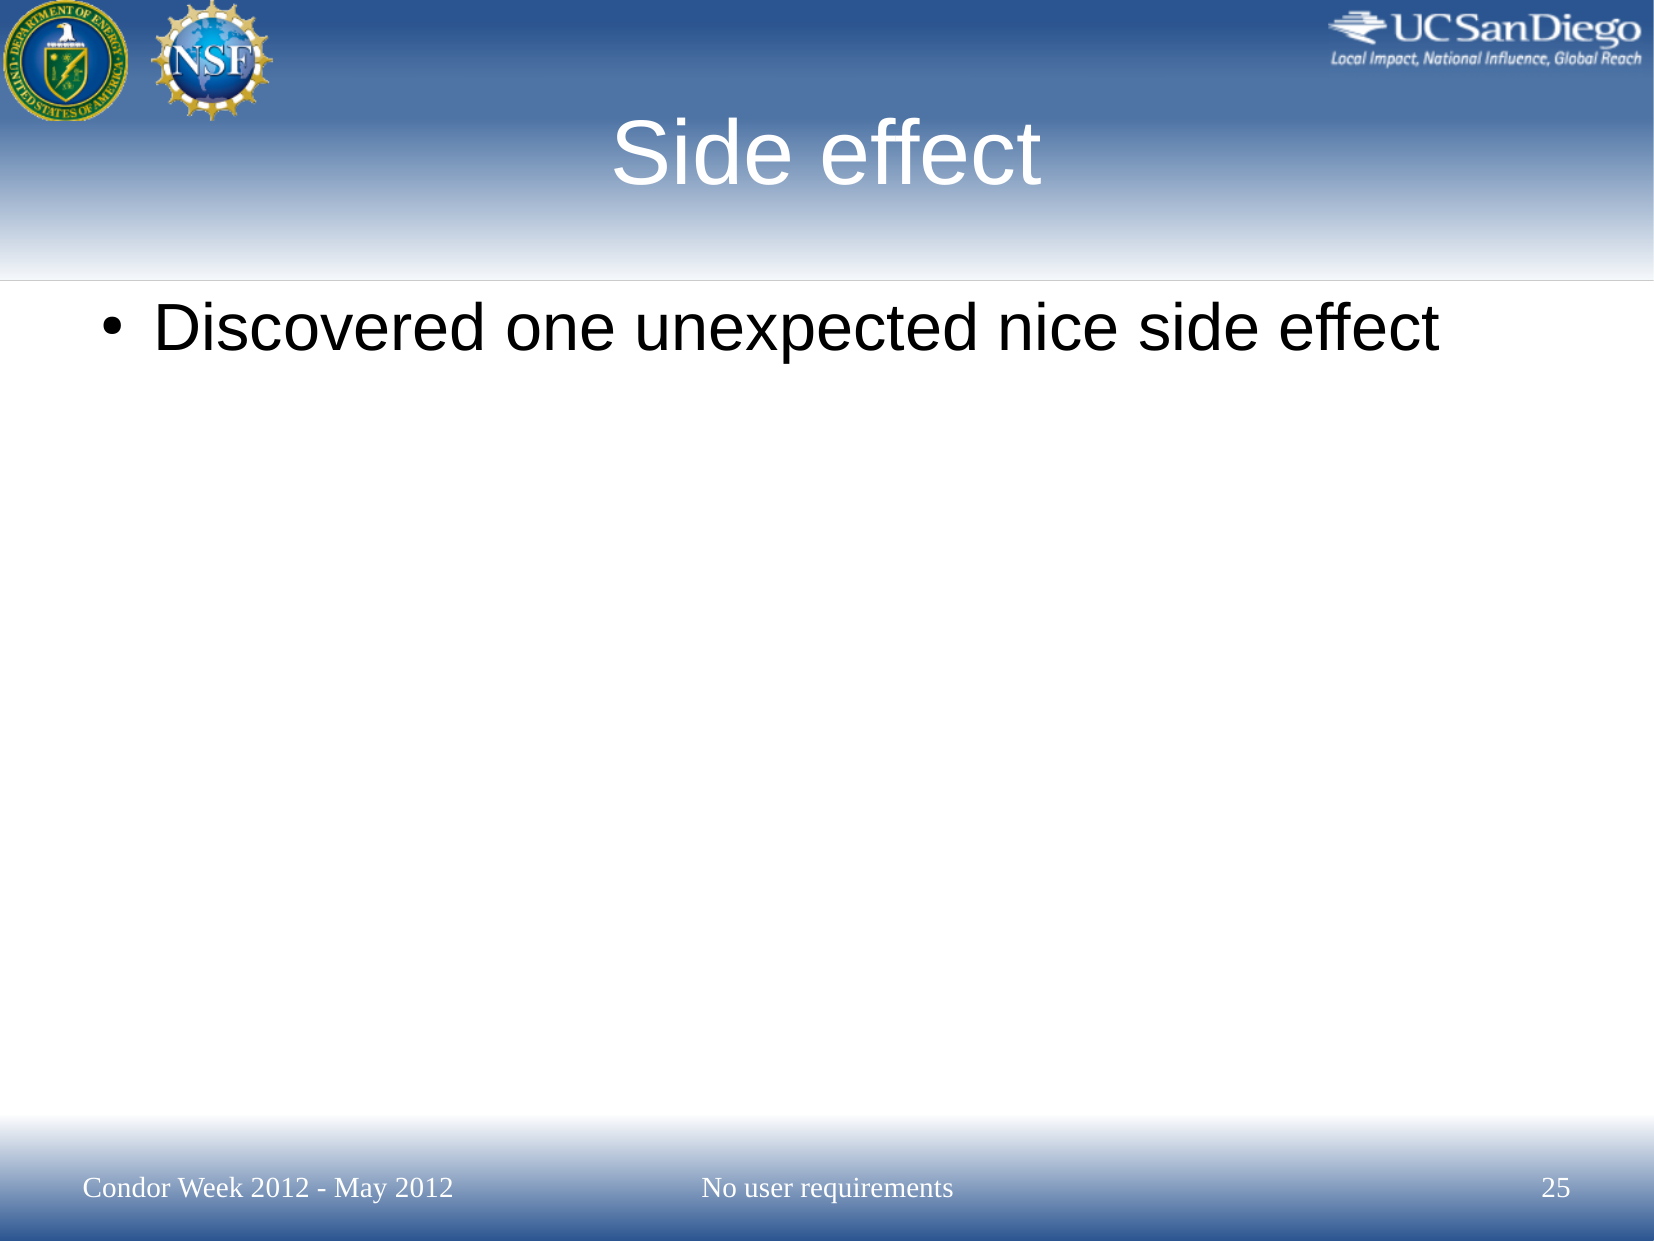

# Side effect
Discovered one unexpected nice side effect
Condor Week 2012 - May 2012
No user requirements
25